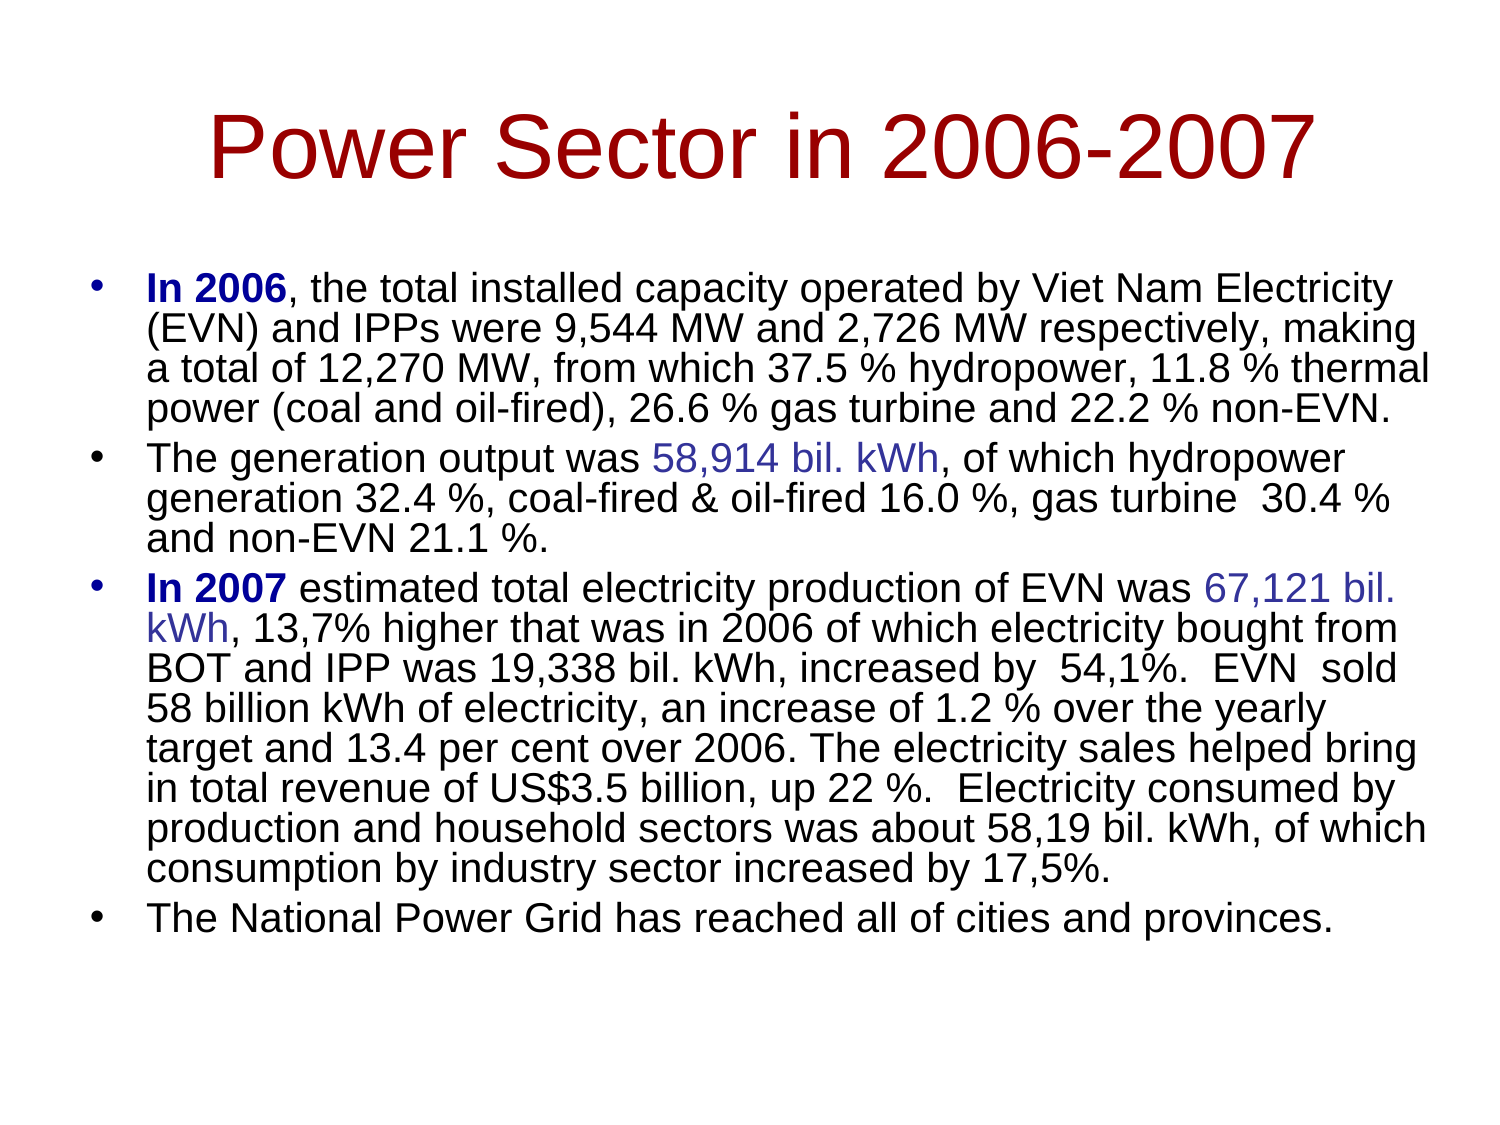

# Power Sector in 2006-2007
In 2006, the total installed capacity operated by Viet Nam Electricity (EVN) and IPPs were 9,544 MW and 2,726 MW respectively, making a total of 12,270 MW, from which 37.5 % hydropower, 11.8 % thermal power (coal and oil-fired), 26.6 % gas turbine and 22.2 % non-EVN.
The generation output was 58,914 bil. kWh, of which hydropower generation 32.4 %, coal-fired & oil-fired 16.0 %, gas turbine 30.4 % and non-EVN 21.1 %.
In 2007 estimated total electricity production of EVN was 67,121 bil. kWh, 13,7% higher that was in 2006 of which electricity bought from BOT and IPP was 19,338 bil. kWh, increased by 54,1%.  EVN sold 58 billion kWh of electricity, an increase of 1.2 % over the yearly target and 13.4 per cent over 2006. The electricity sales helped bring in total revenue of US$3.5 billion, up 22 %.  Electricity consumed by production and household sectors was about 58,19 bil. kWh, of which consumption by industry sector increased by 17,5%.
The National Power Grid has reached all of cities and provinces.